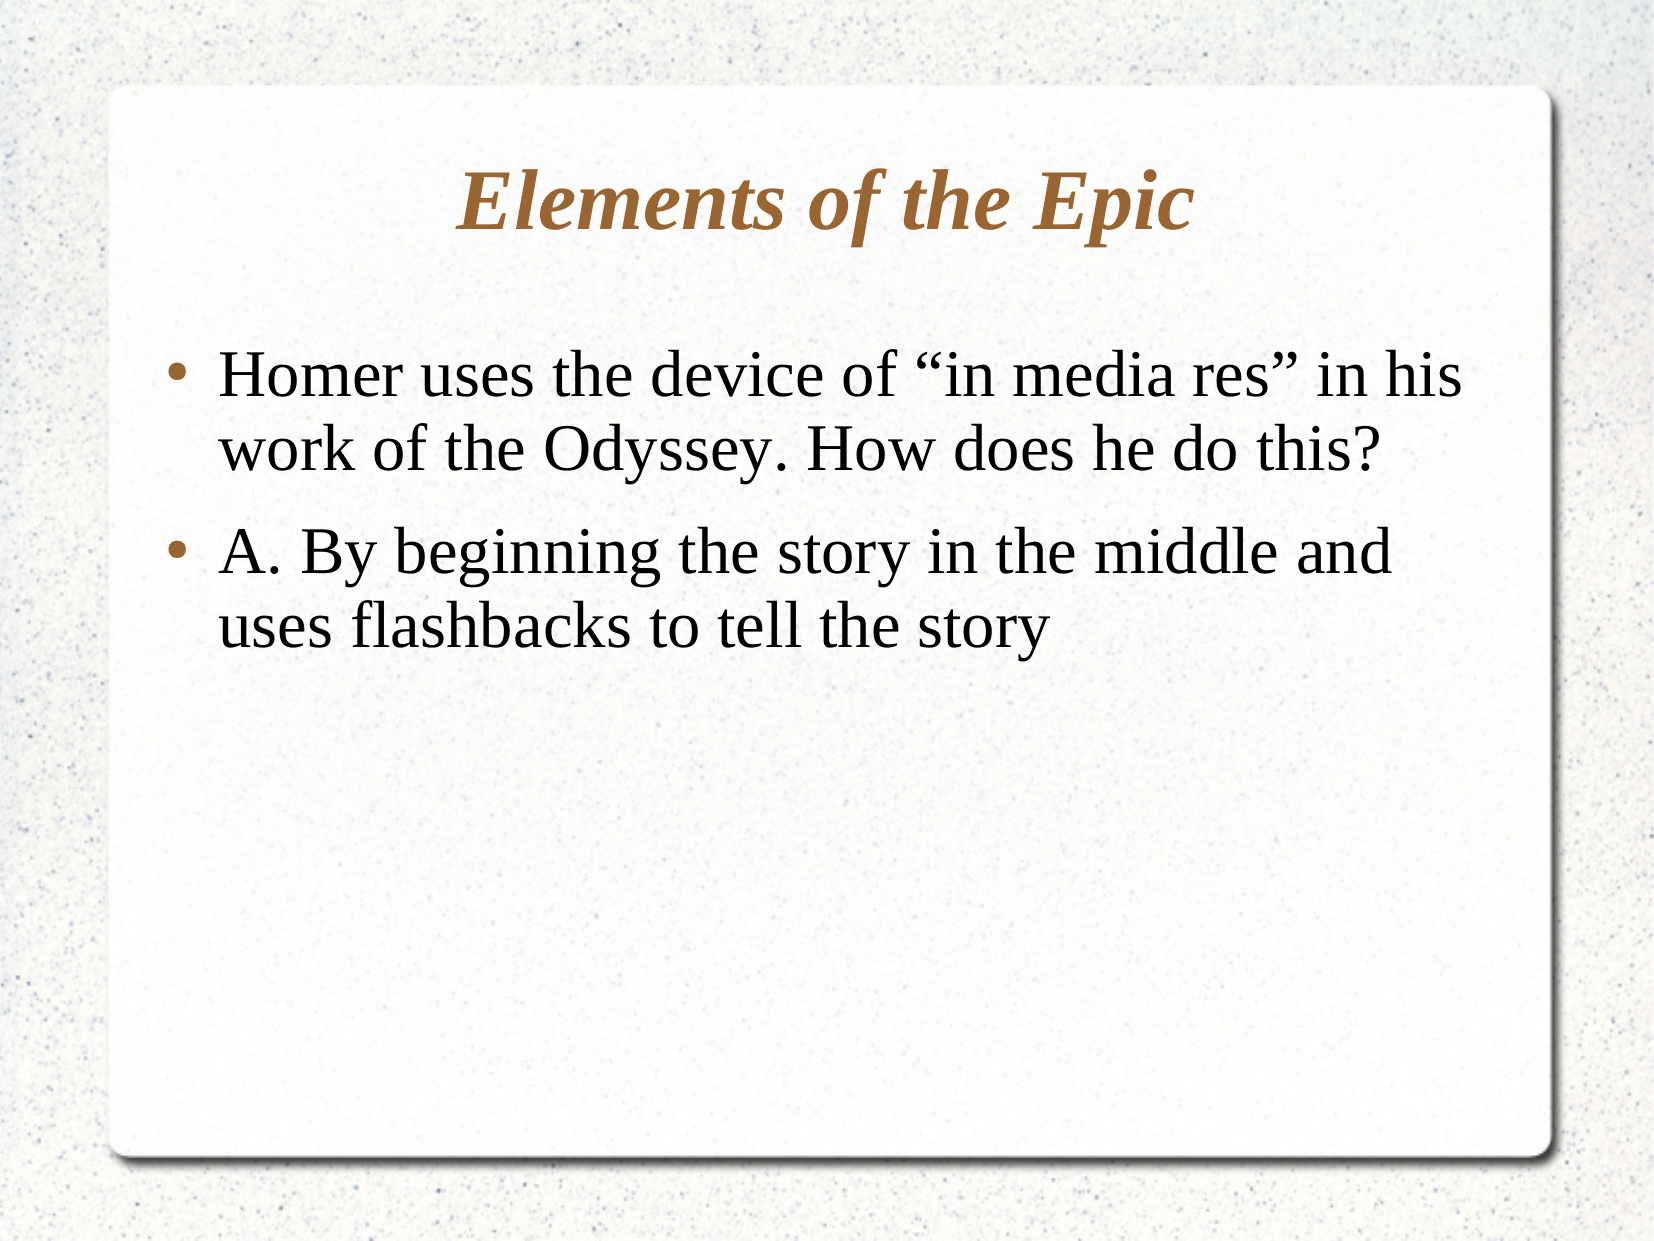

# Elements of the Epic
Homer uses the device of “in media res” in his work of the Odyssey. How does he do this?
A. By beginning the story in the middle and uses flashbacks to tell the story